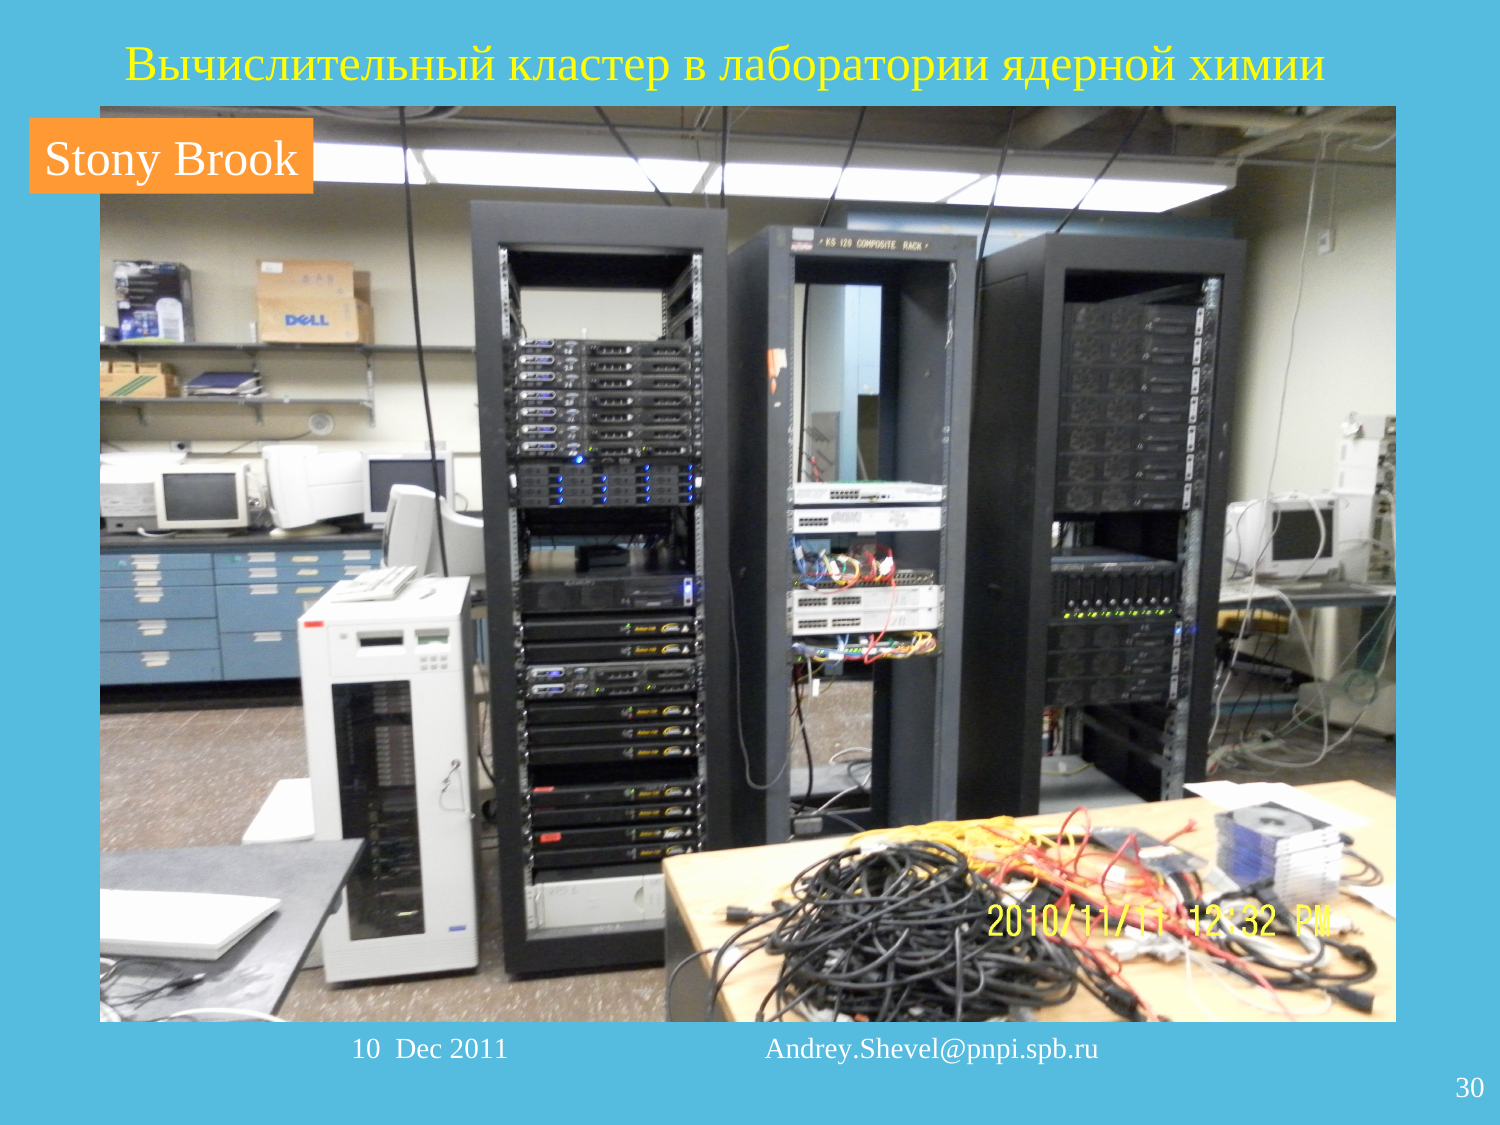

#
Вычислительный кластер в лаборатории ядерной химии
Stony Brook
30